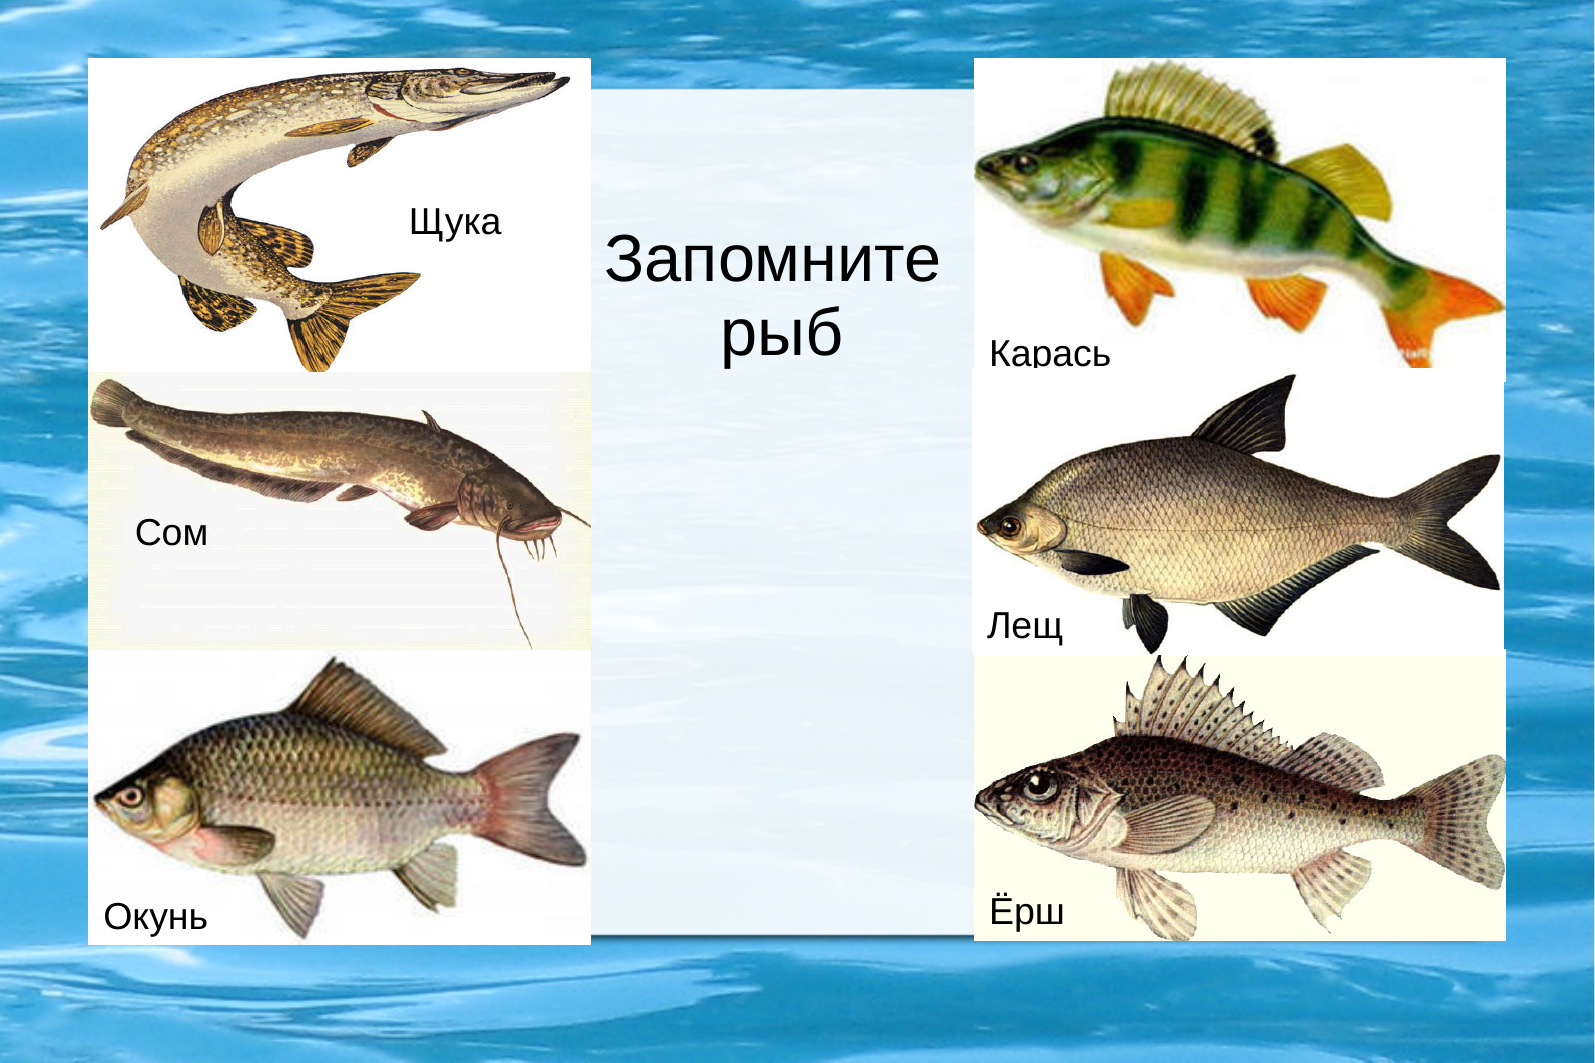

Щука
# Запомните
рыб
Карась
Лещ
 Сом
Окунь
Ёрш